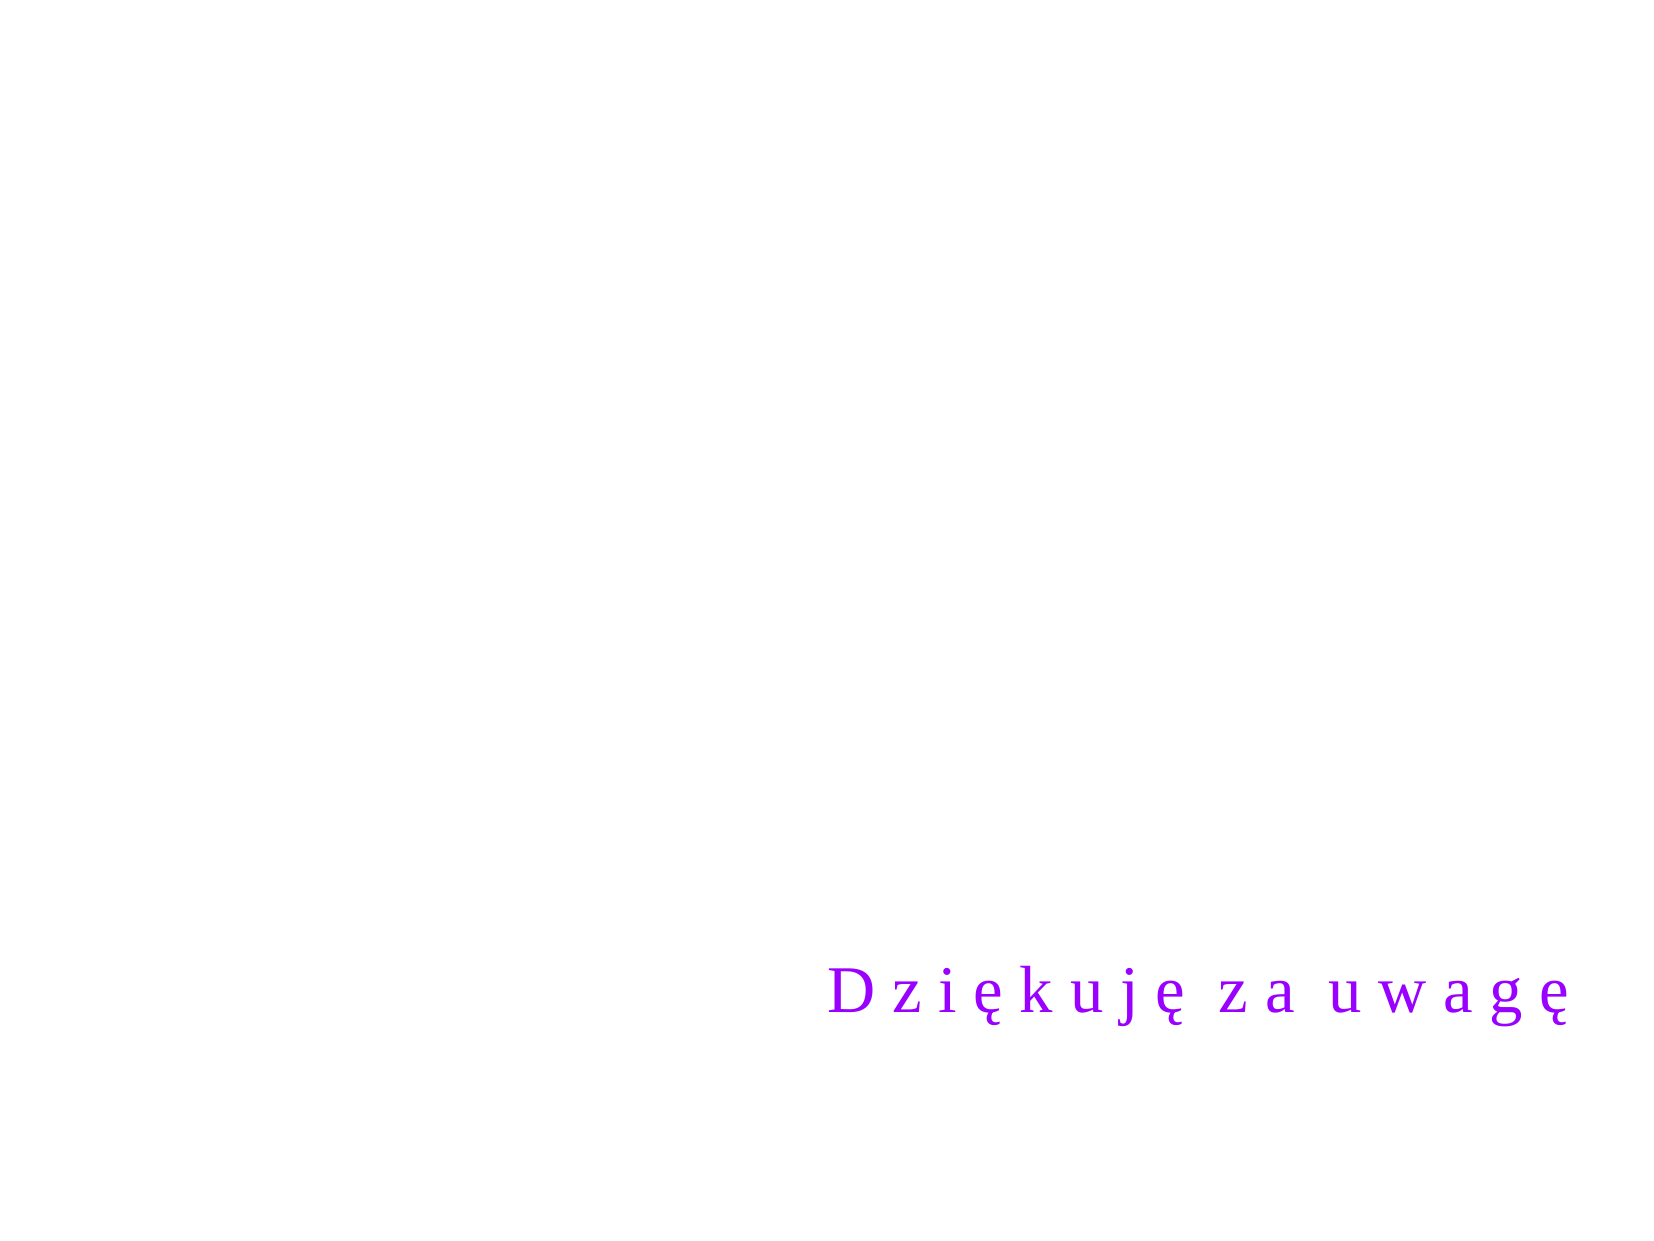

# D z i ę k u j ę z a u w a g ę